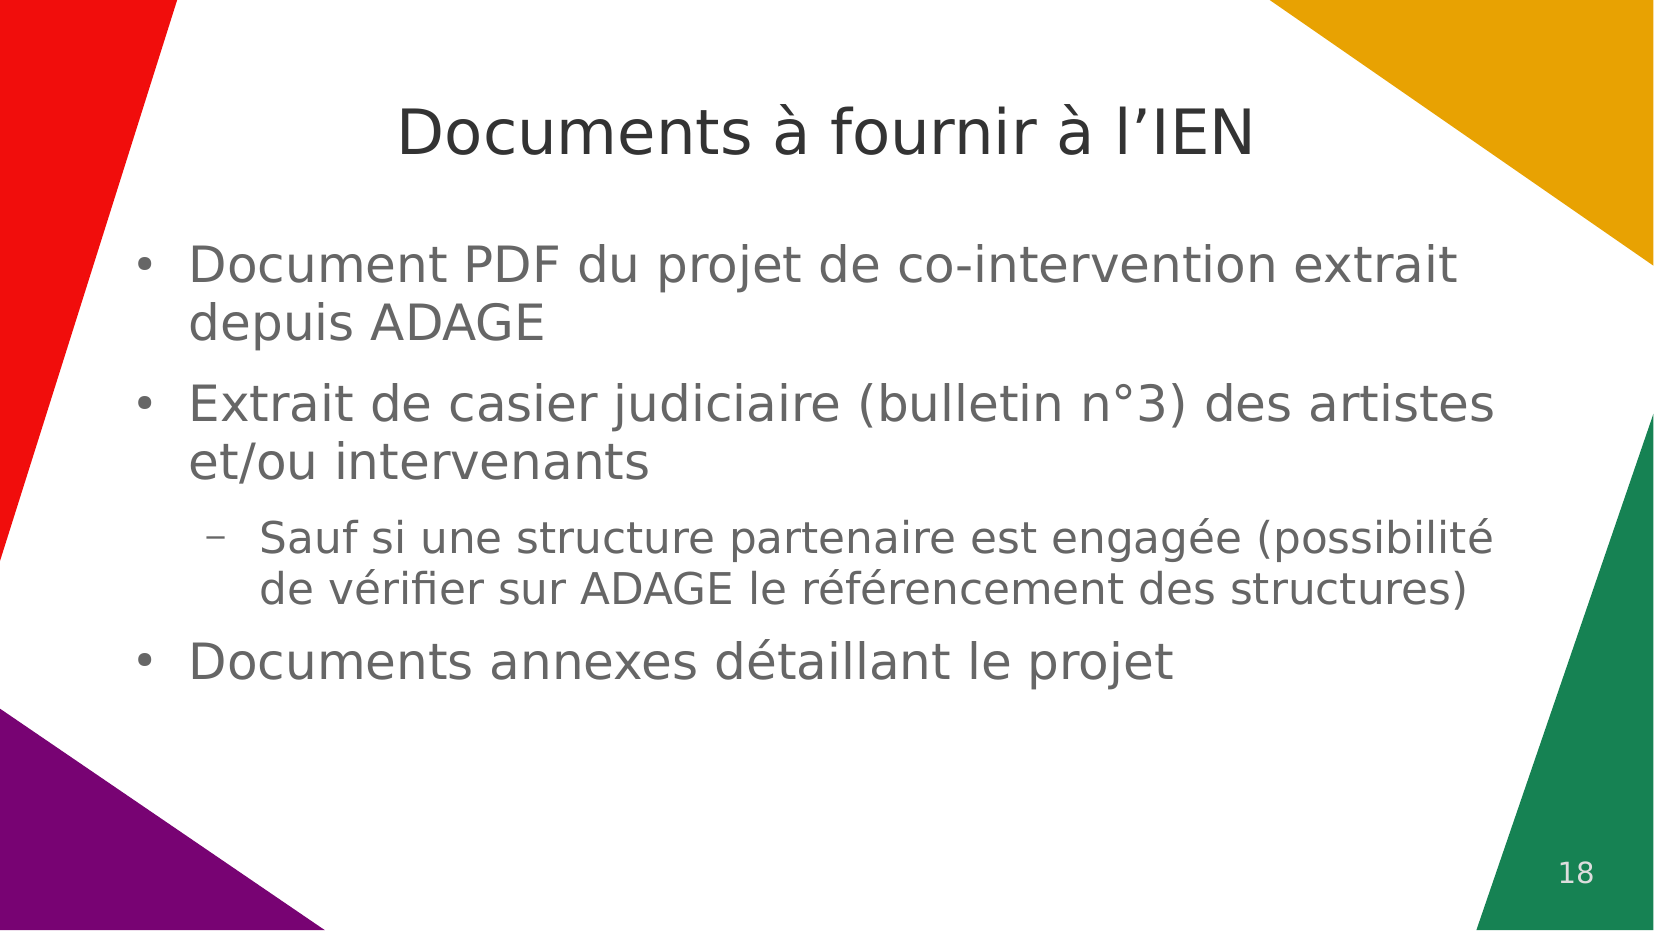

# Documents à fournir à l’IEN
Document PDF du projet de co-intervention extrait depuis ADAGE
Extrait de casier judiciaire (bulletin n°3) des artistes et/ou intervenants
Sauf si une structure partenaire est engagée (possibilité de vérifier sur ADAGE le référencement des structures)
Documents annexes détaillant le projet
18